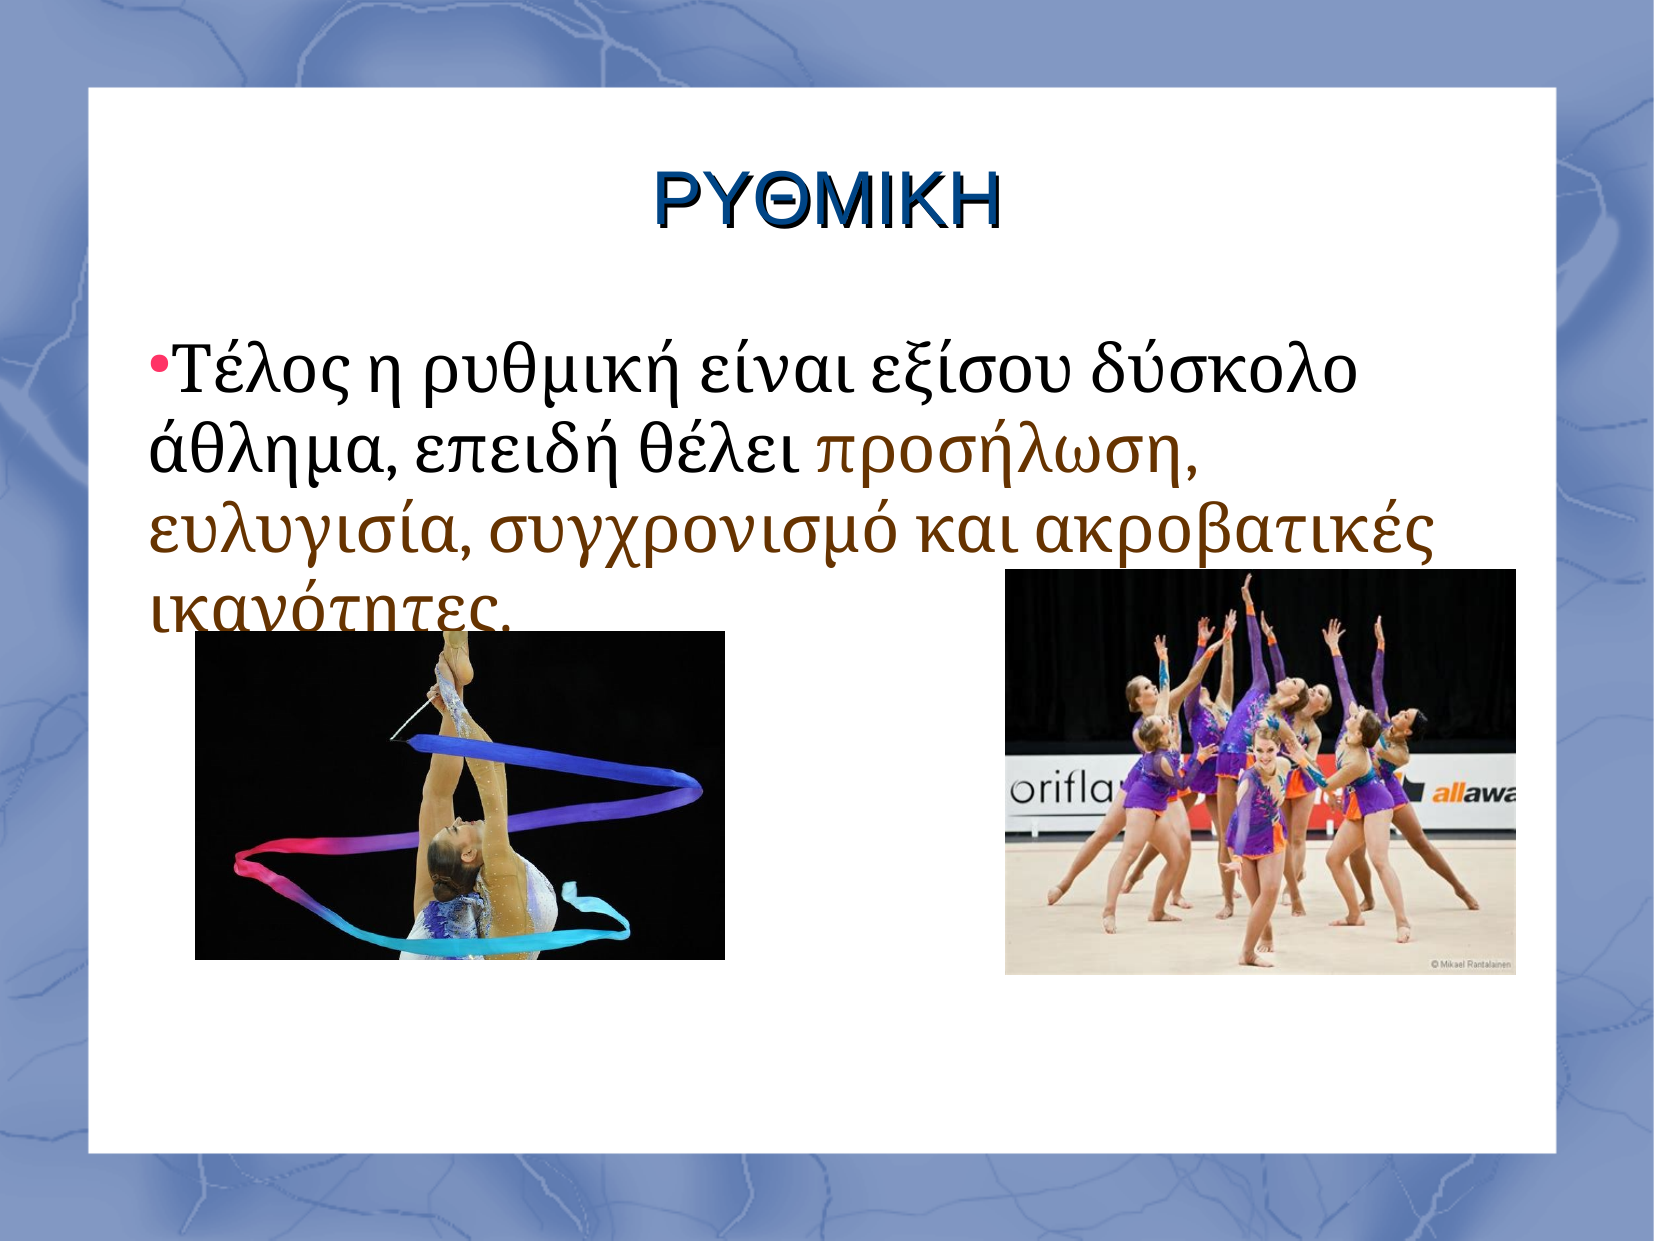

# ΡΥΘΜΙΚΗ
Τέλος η ρυθμική είναι εξίσου δύσκολο άθλημα, επειδή θέλει προσήλωση, ευλυγισία, συγχρονισμό και ακροβατικές ικανότητες.